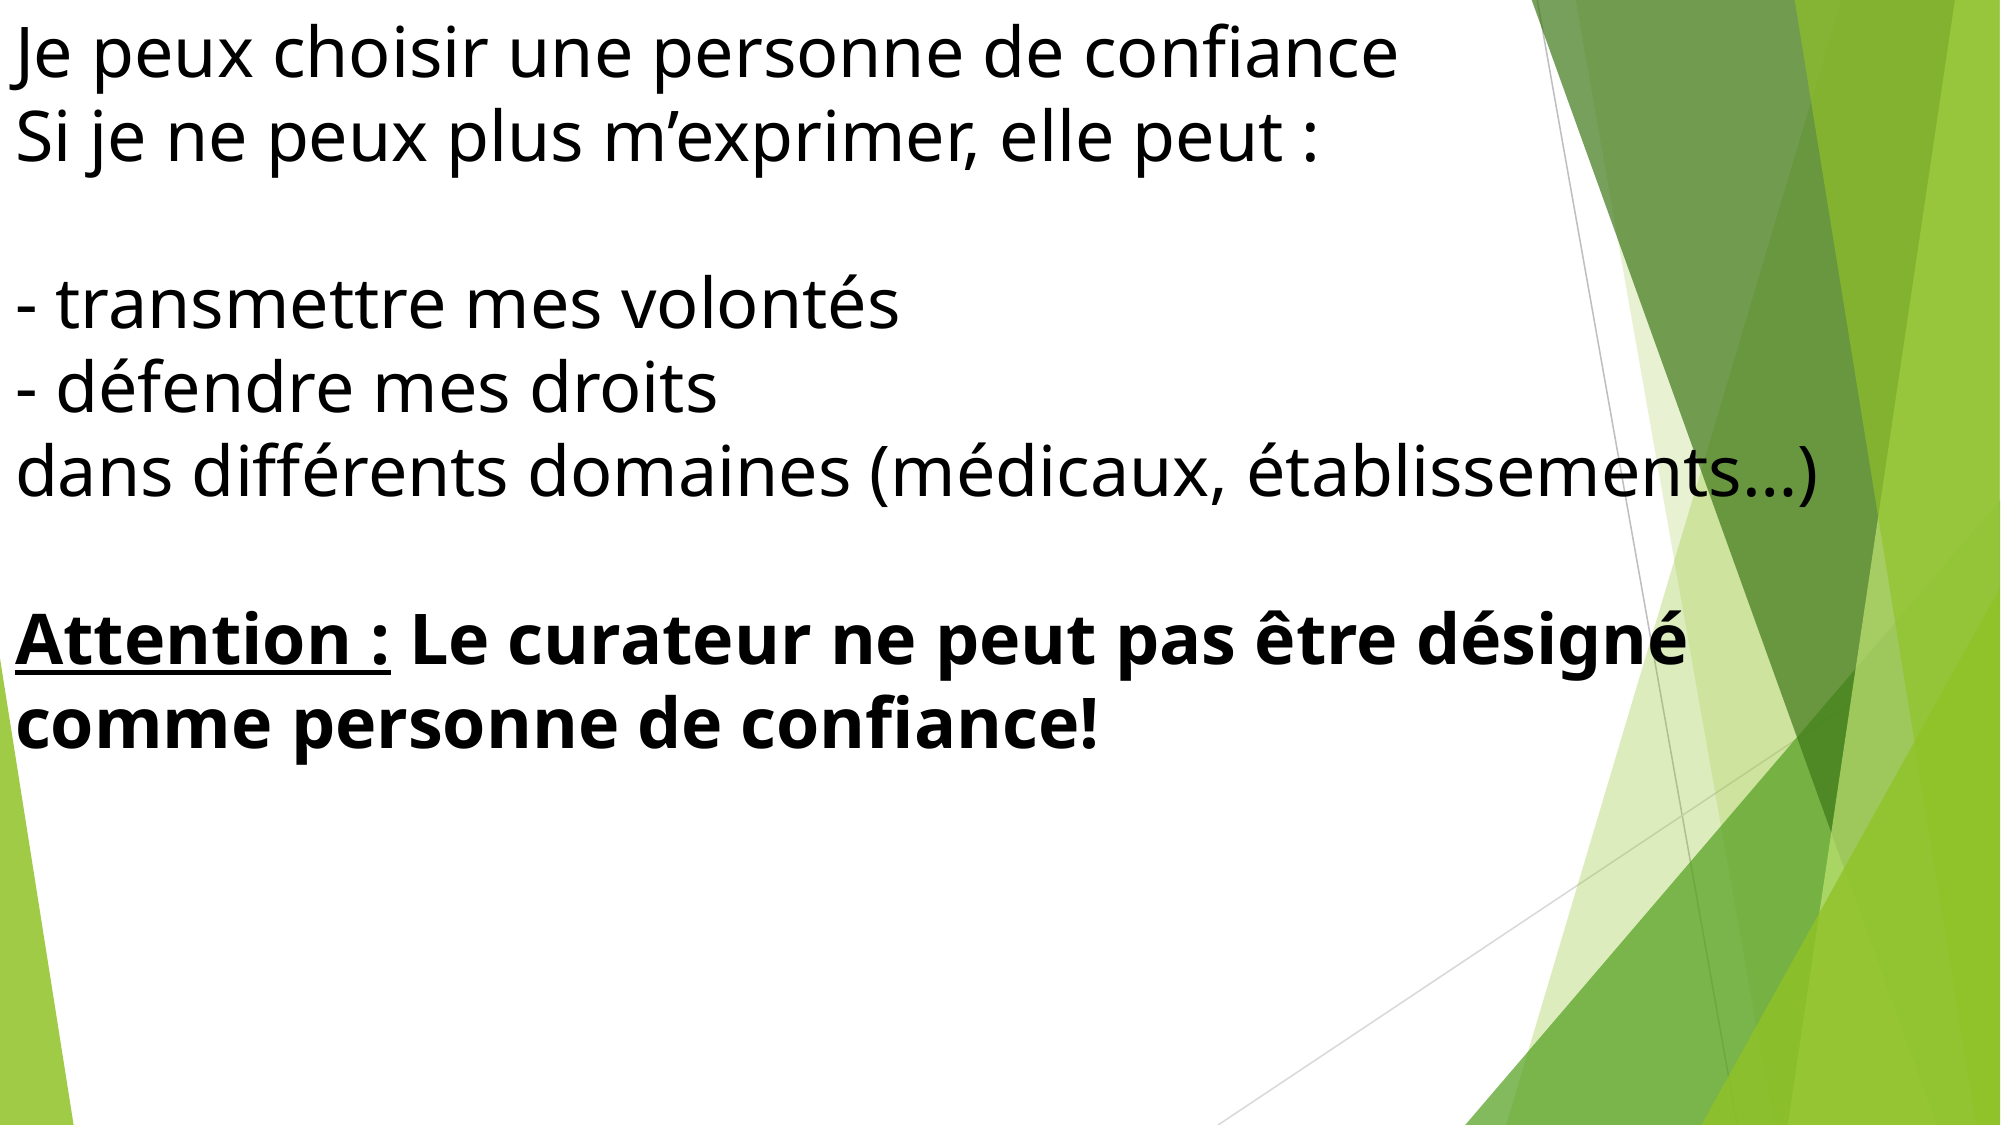

# Je peux choisir une personne de confiance Si je ne peux plus m’exprimer, elle peut : - transmettre mes volontés - défendre mes droits dans différents domaines (médicaux, établissements…) Attention : Le curateur ne peut pas être désigné comme personne de confiance!